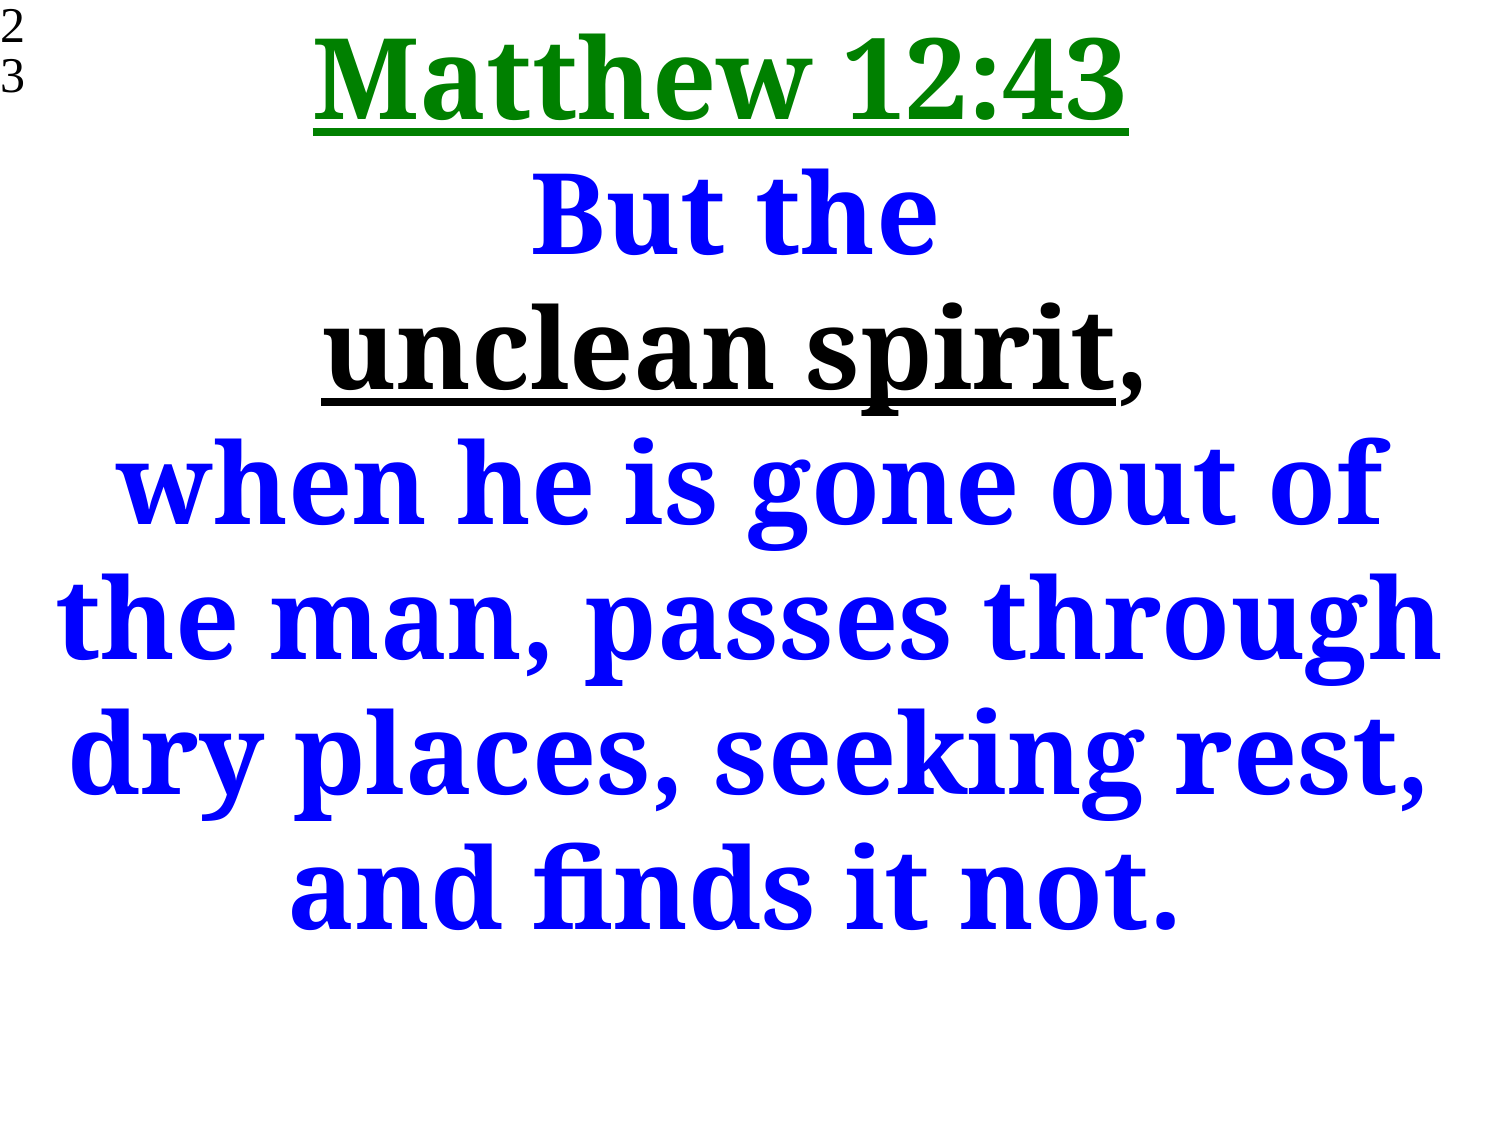

Matthew 12:43
But the
unclean spirit,
when he is gone out of the man, passes through dry places, seeking rest, and finds it not.